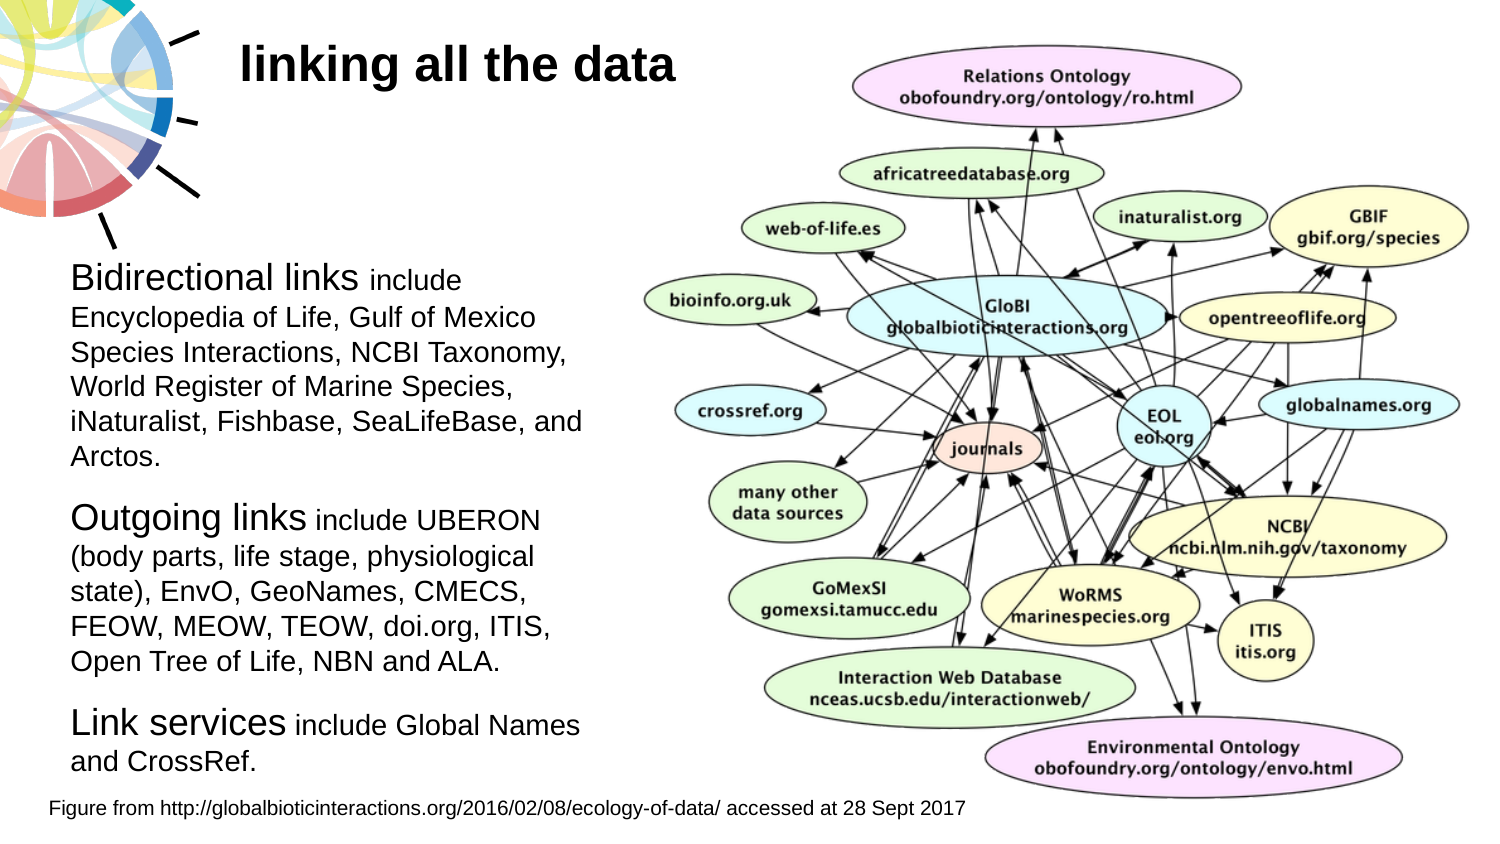

linking all the data
Bidirectional links include Encyclopedia of Life, Gulf of Mexico Species Interactions, NCBI Taxonomy, World Register of Marine Species, iNaturalist, Fishbase, SeaLifeBase, and Arctos.
Outgoing links include UBERON (body parts, life stage, physiological state), EnvO, GeoNames, CMECS, FEOW, MEOW, TEOW, doi.org, ITIS, Open Tree of Life, NBN and ALA.
Link services include Global Names and CrossRef.
Figure from http://globalbioticinteractions.org/2016/02/08/ecology-of-data/ accessed at 28 Sept 2017